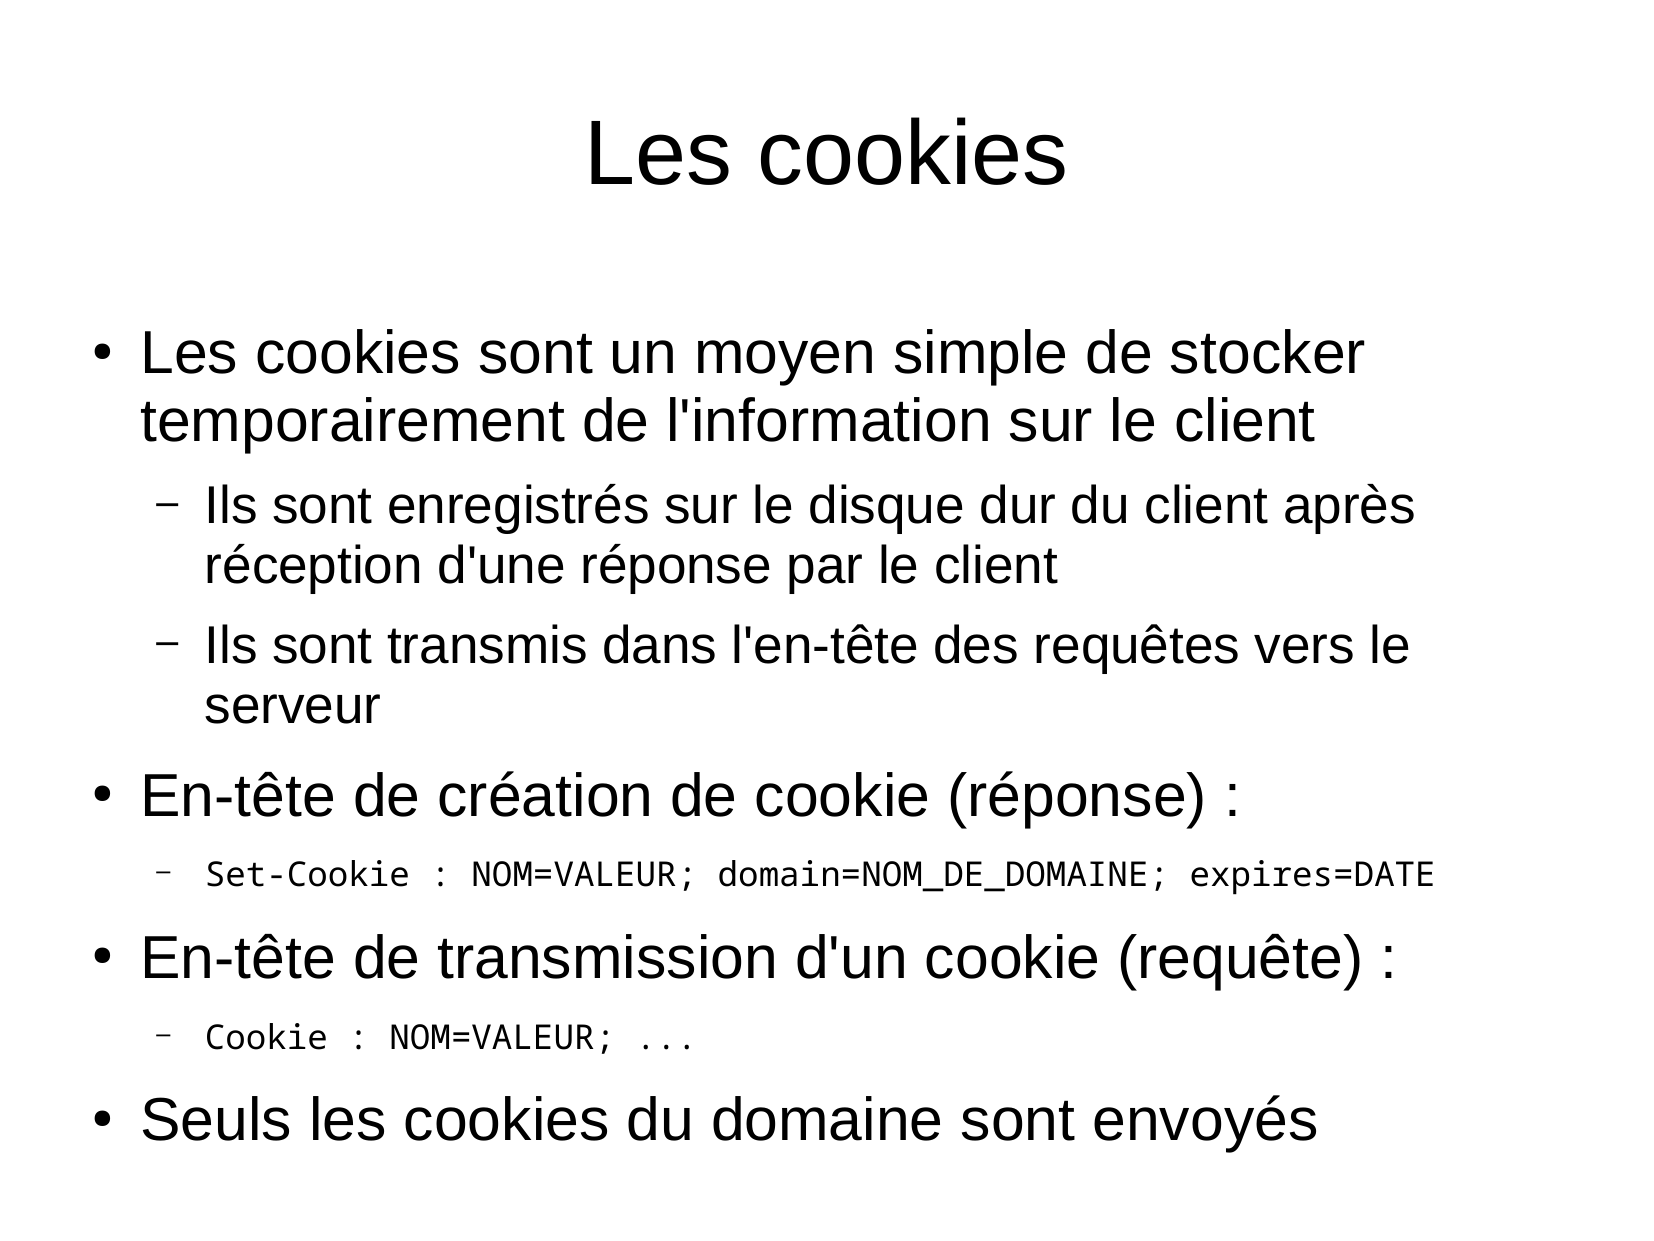

# Les cookies
Les cookies sont un moyen simple de stocker temporairement de l'information sur le client
Ils sont enregistrés sur le disque dur du client après réception d'une réponse par le client
Ils sont transmis dans l'en-tête des requêtes vers le serveur
En-tête de création de cookie (réponse) :
Set-Cookie : NOM=VALEUR; domain=NOM_DE_DOMAINE; expires=DATE
En-tête de transmission d'un cookie (requête) :
Cookie : NOM=VALEUR; ...
Seuls les cookies du domaine sont envoyés